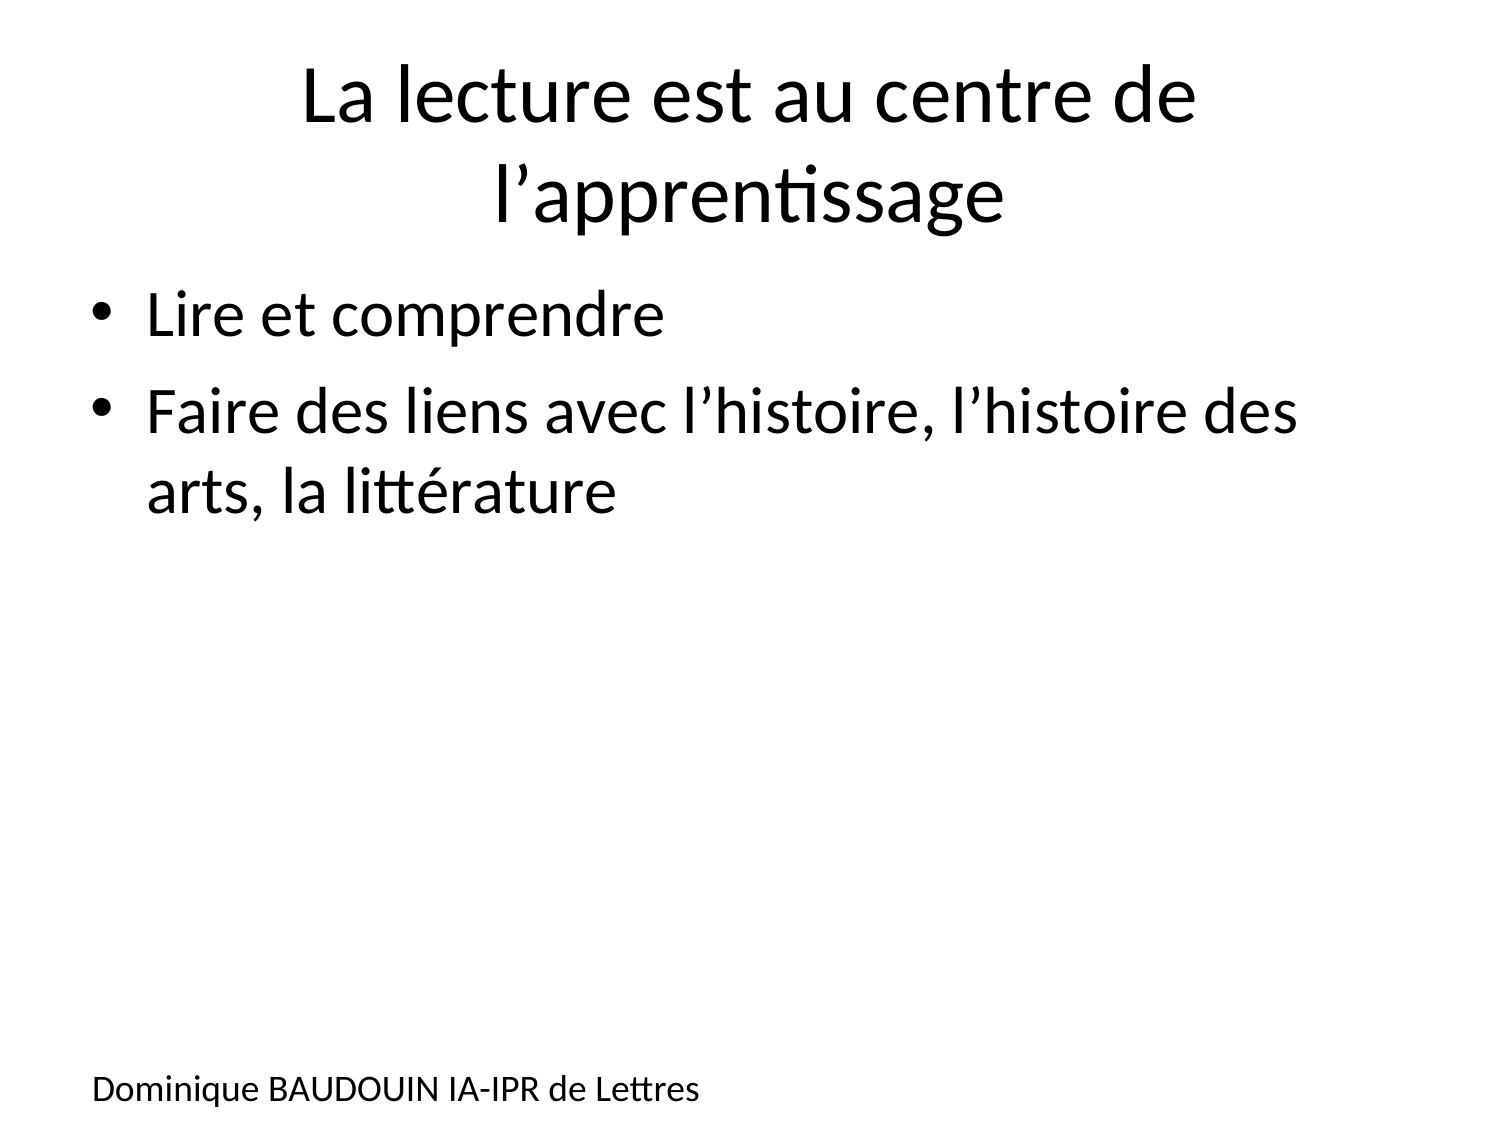

# La lecture est au centre de l’apprentissage
Lire et comprendre
Faire des liens avec l’histoire, l’histoire des arts, la littérature
Dominique BAUDOUIN IA-IPR de Lettres